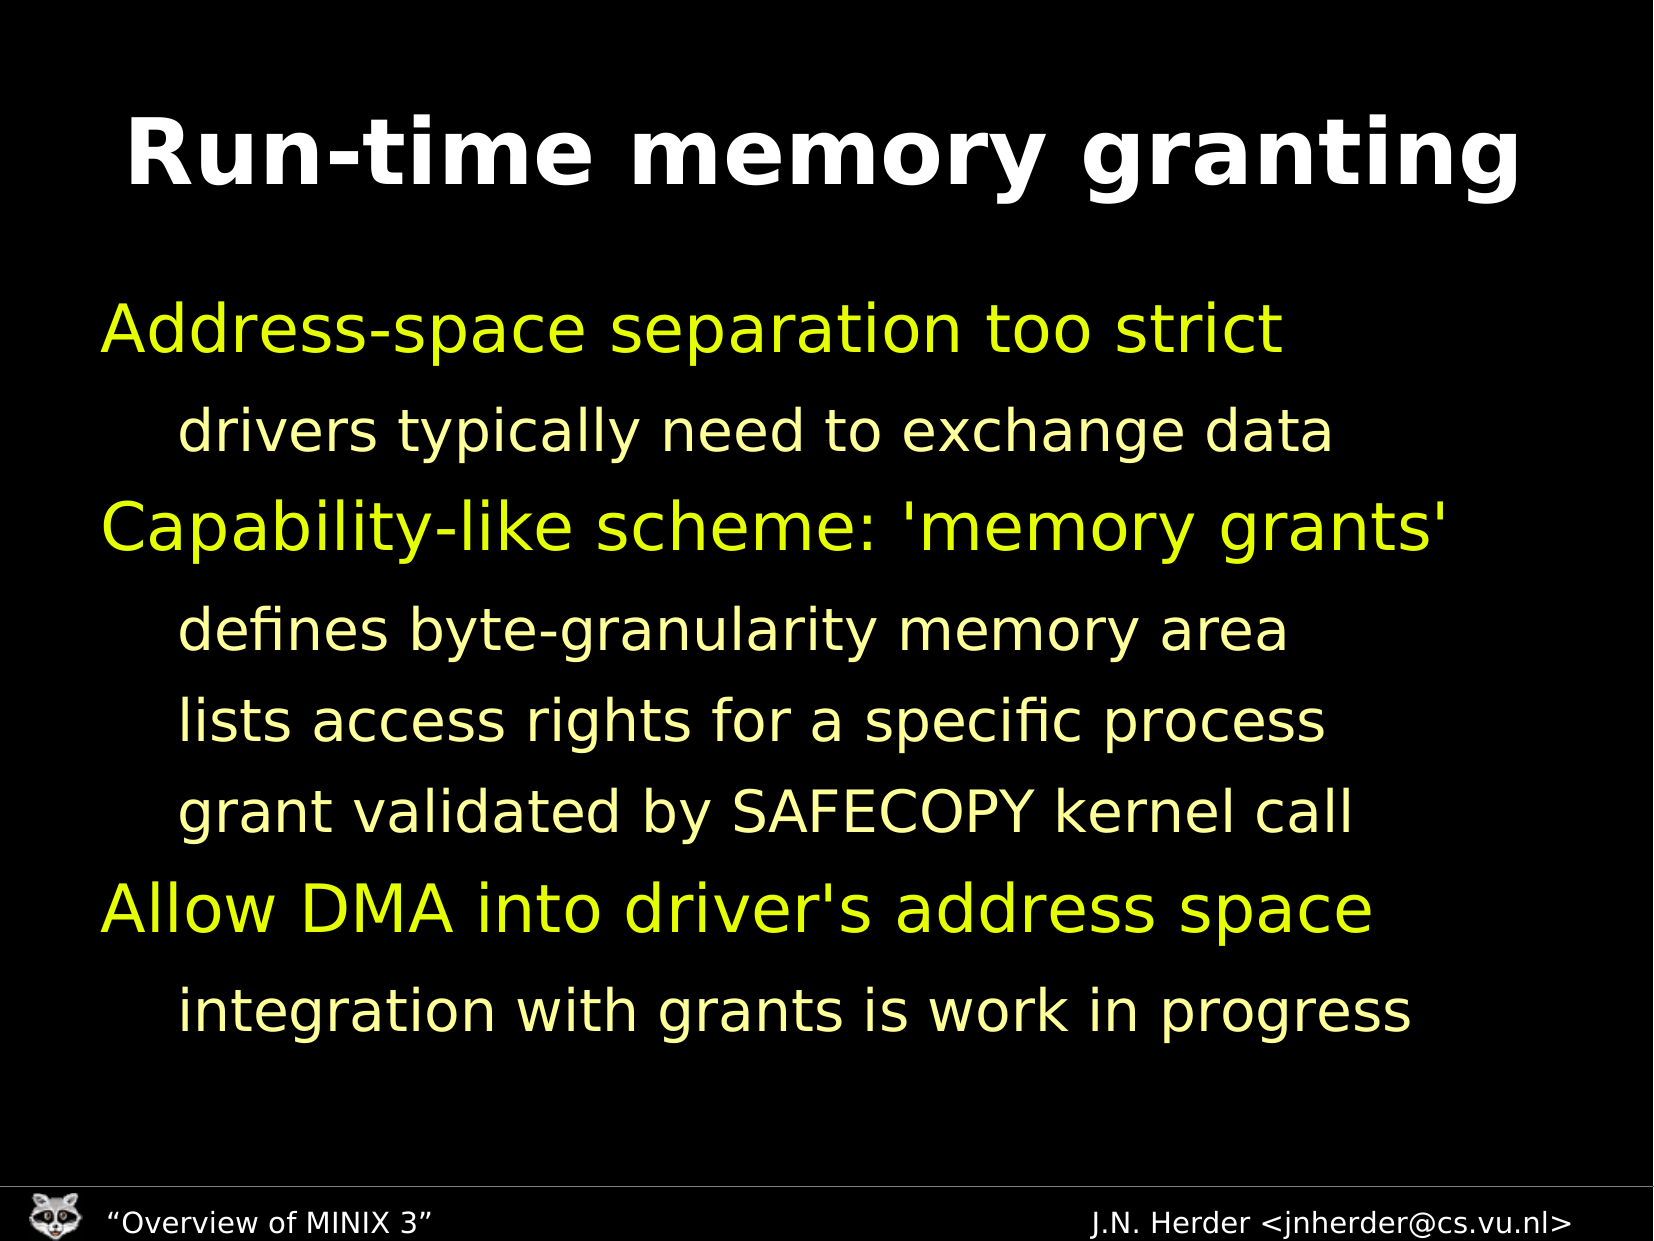

# Run-time memory granting
Address-space separation too strict
drivers typically need to exchange data
Capability-like scheme: 'memory grants'
defines byte-granularity memory area
lists access rights for a specific process
grant validated by SAFECOPY kernel call
Allow DMA into driver's address space
integration with grants is work in progress